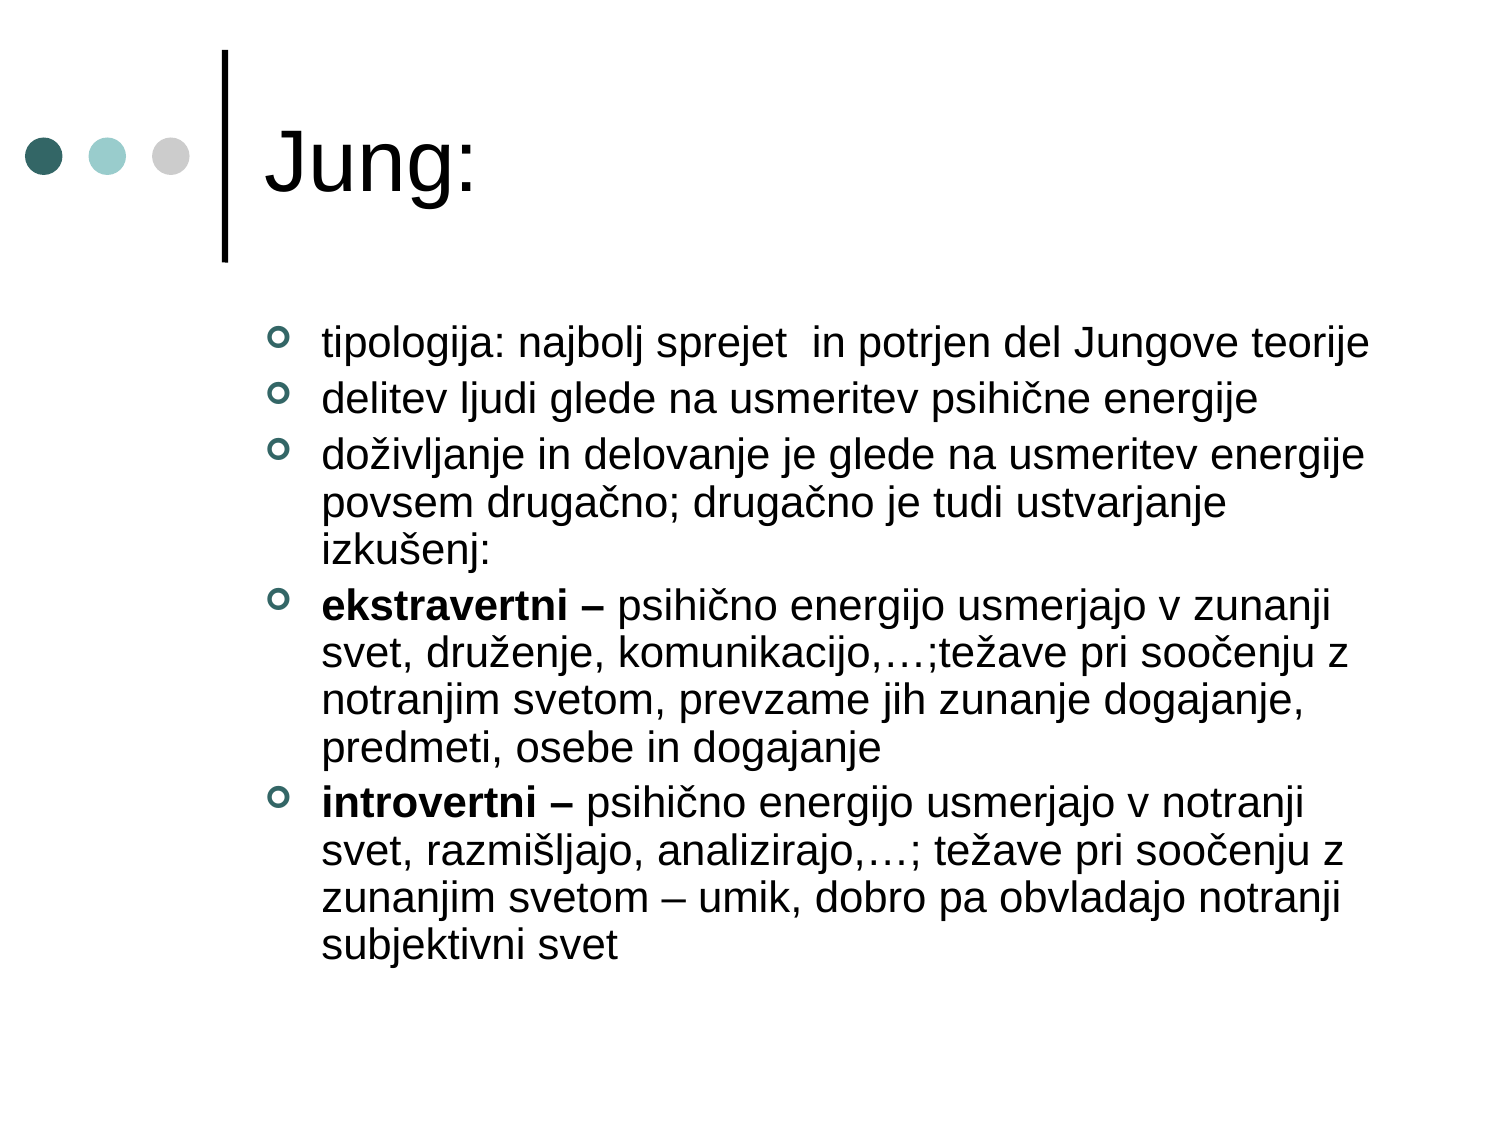

# Jung:
tipologija: najbolj sprejet in potrjen del Jungove teorije
delitev ljudi glede na usmeritev psihične energije
doživljanje in delovanje je glede na usmeritev energije povsem drugačno; drugačno je tudi ustvarjanje izkušenj:
ekstravertni – psihično energijo usmerjajo v zunanji svet, druženje, komunikacijo,…;težave pri soočenju z notranjim svetom, prevzame jih zunanje dogajanje, predmeti, osebe in dogajanje
introvertni – psihično energijo usmerjajo v notranji svet, razmišljajo, analizirajo,…; težave pri soočenju z zunanjim svetom – umik, dobro pa obvladajo notranji subjektivni svet